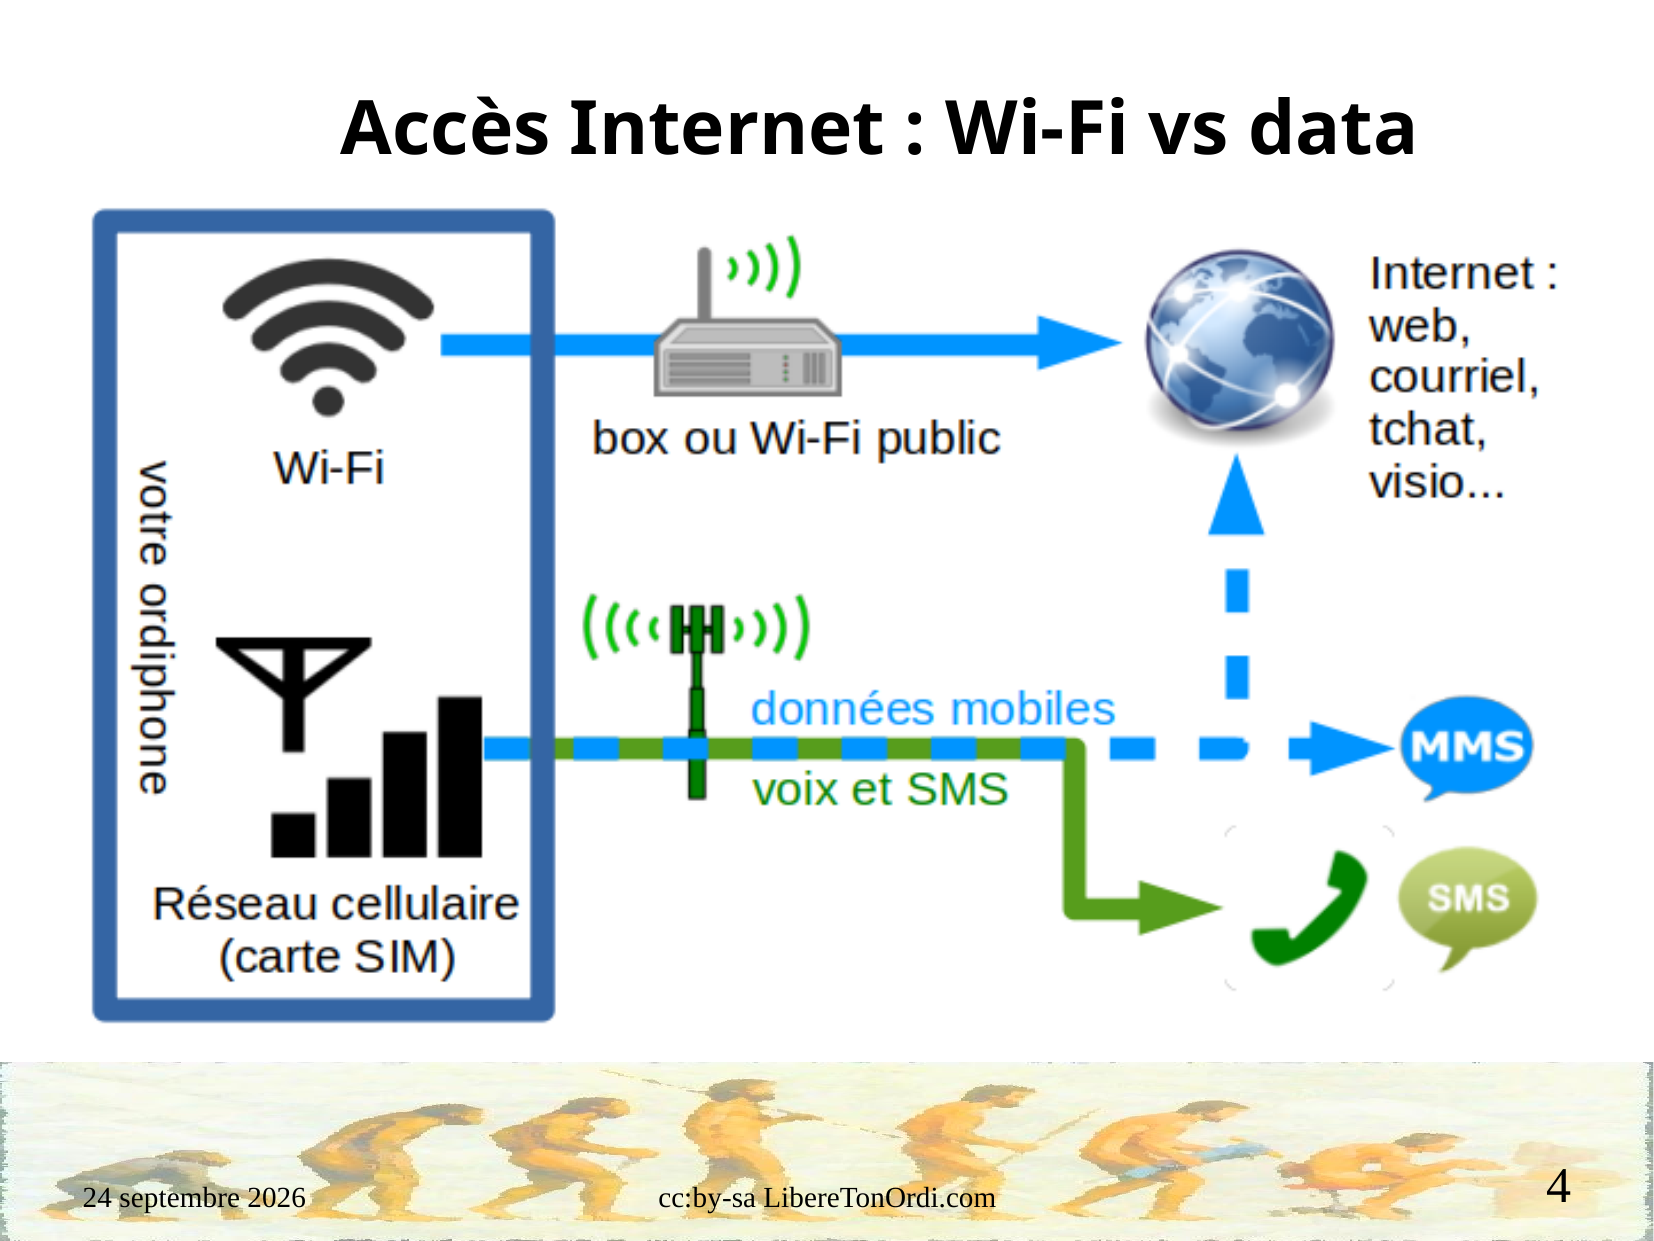

# Accès Internet : Wi-Fi vs data
cc:by-sa LibereTonOrdi.com
4